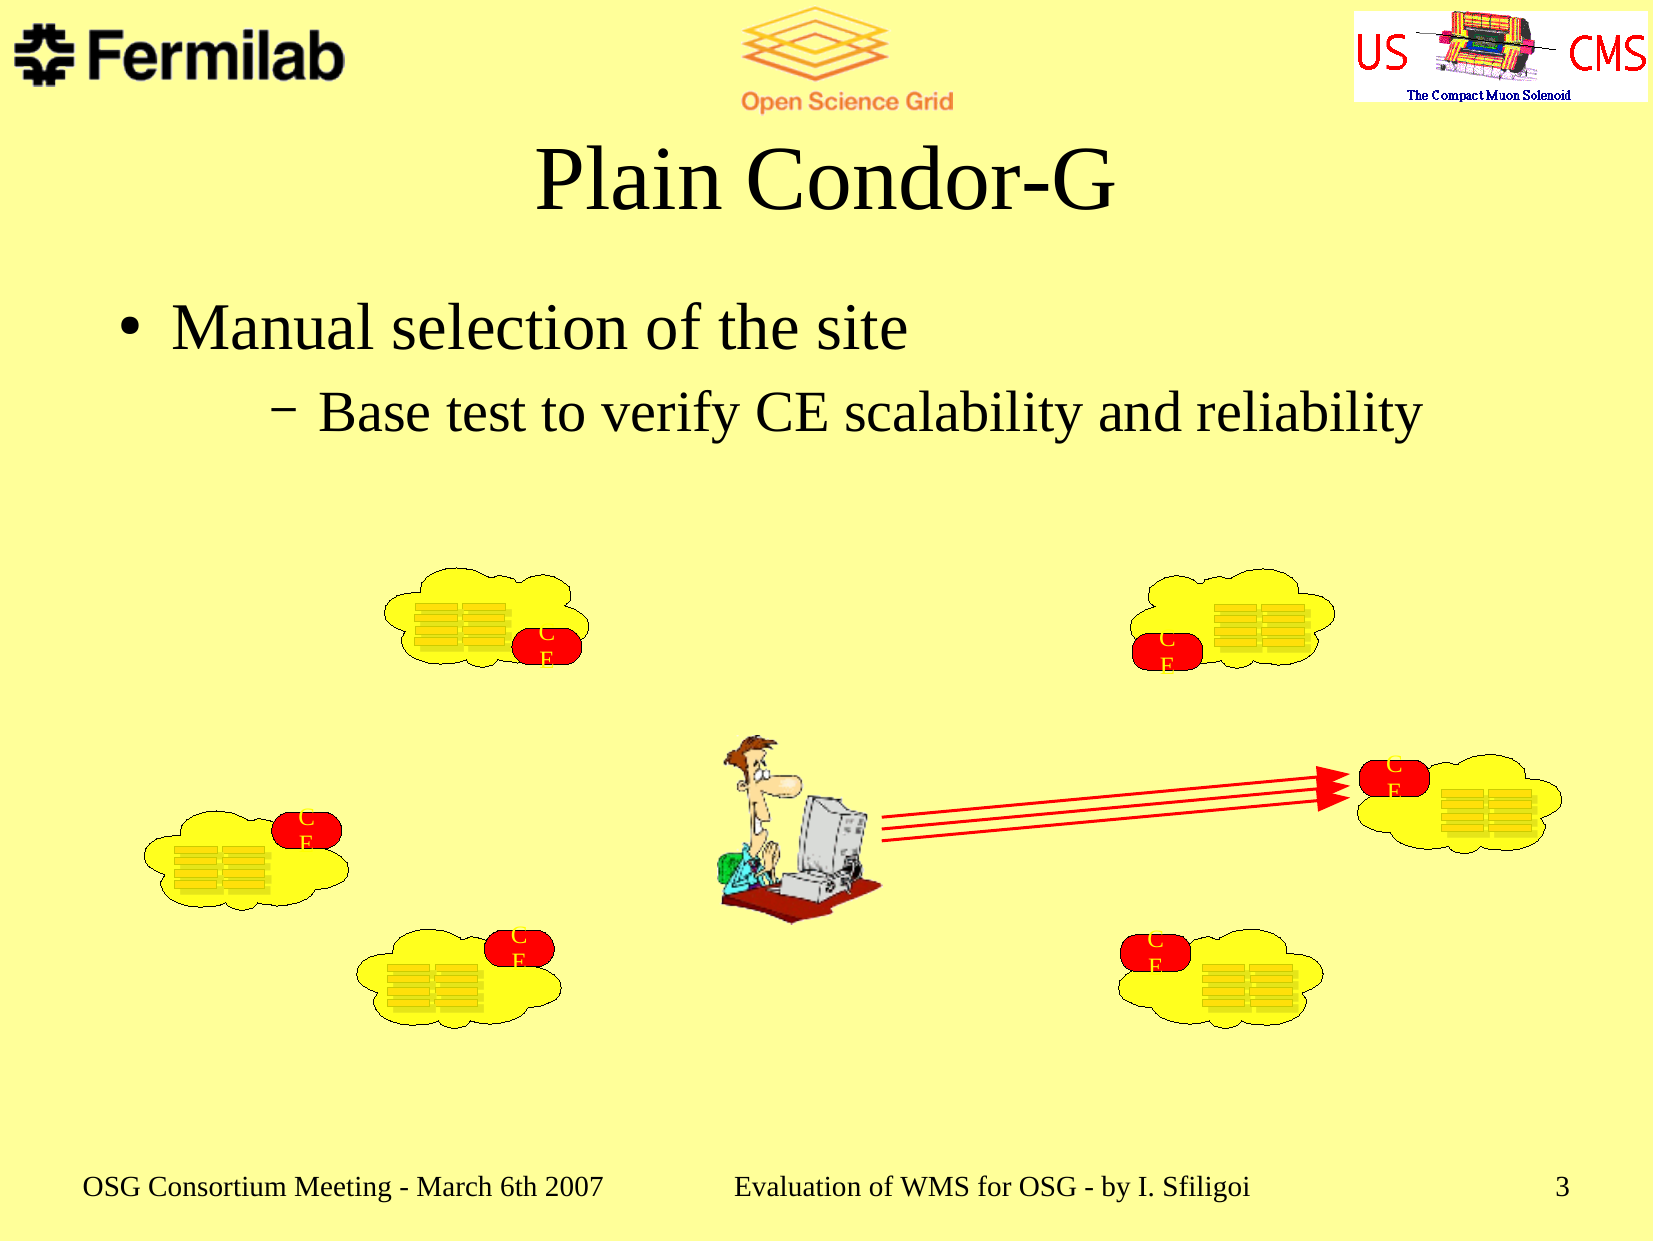

# Plain Condor-G
Manual selection of the site
Base test to verify CE scalability and reliability
CE
CE
CE
CE
CE
CE
OSG Consortium Meeting - March 6th 2007
Evaluation of WMS for OSG - by I. Sfiligoi
3